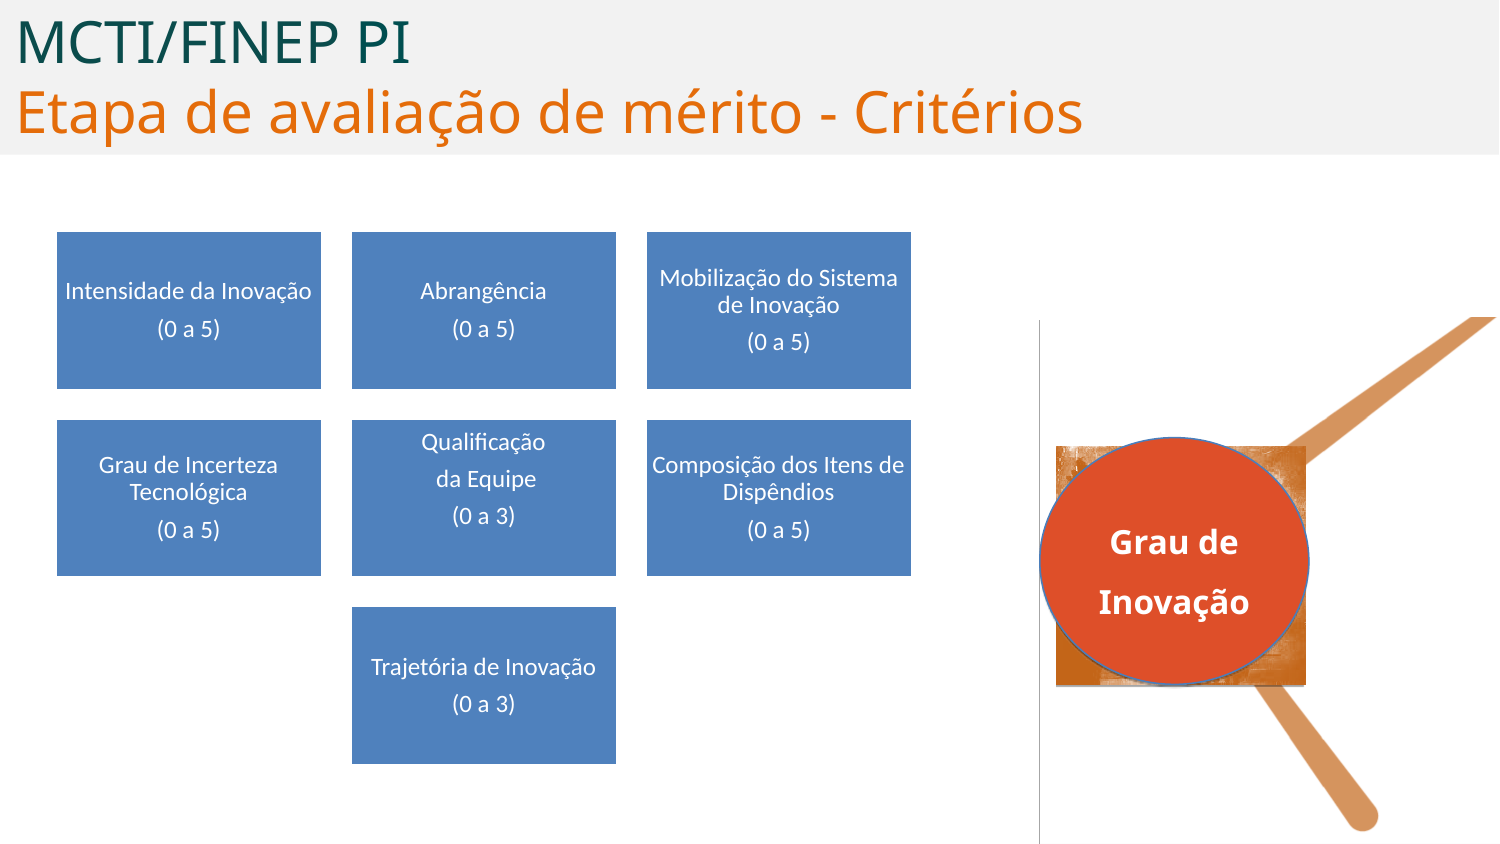

MCTI/FINEP PI
Etapa de avaliação de mérito - Critérios
Intensidade da Inovação
(0 a 5)
Abrangência
(0 a 5)
Mobilização do Sistema de Inovação
(0 a 5)
Grau de Incerteza Tecnológica
(0 a 5)
Qualificação
 da Equipe
(0 a 3)
Composição dos Itens de Dispêndios
(0 a 5)
Trajetória de Inovação
(0 a 3)
Grau de Inovação